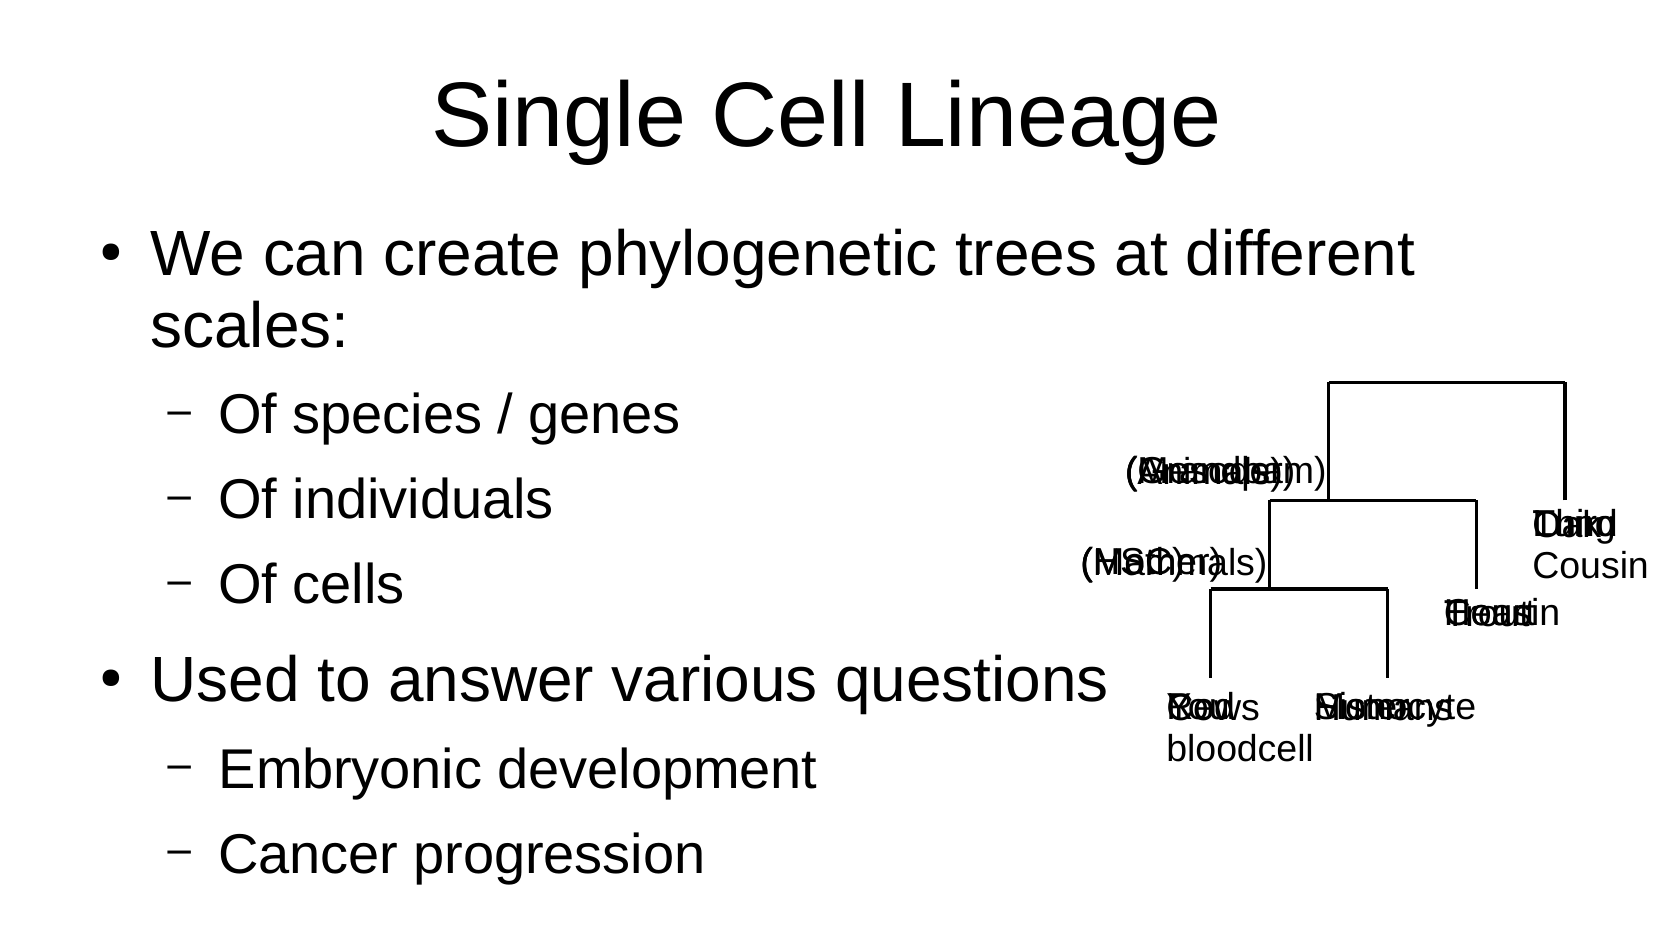

# Single Cell Lineage
We can create phylogenetic trees at different scales:
Of species / genes
Of individuals
Of cells
Used to answer various questions
Embryonic development
Cancer progression
(Grandpa)
Third
Cousin
(Mother)
Cousin
You
Sister
(Mesoderm)
Lung
(HSC)
Heart
Red
bloodcell
Monocyte
(Animals)
Oak
(Mammals)
Trout
Cows
Humans